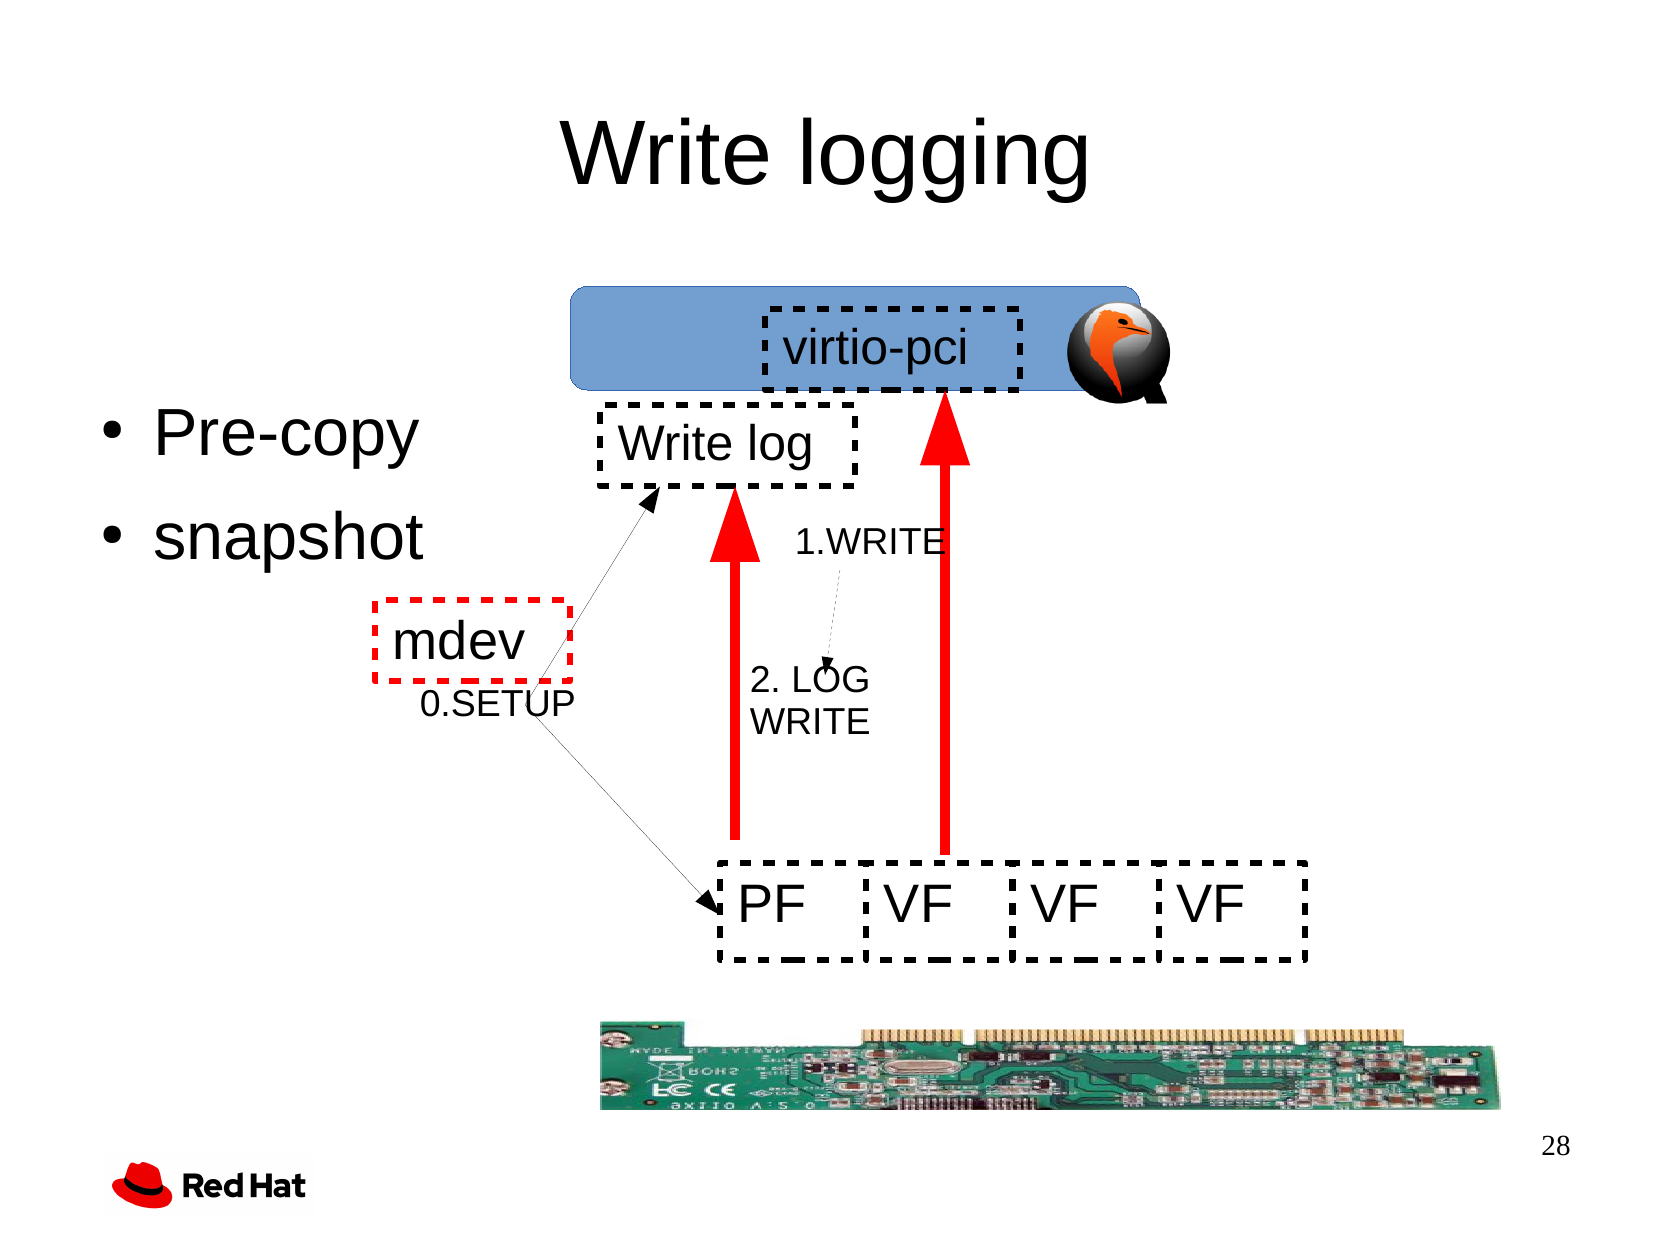

# Write logging
Pre-copy
snapshot
virtio-pci
Write log
1.WRITE
mdev
2. LOG WRITE
0.SETUP
PF
VF
VF
VF
28